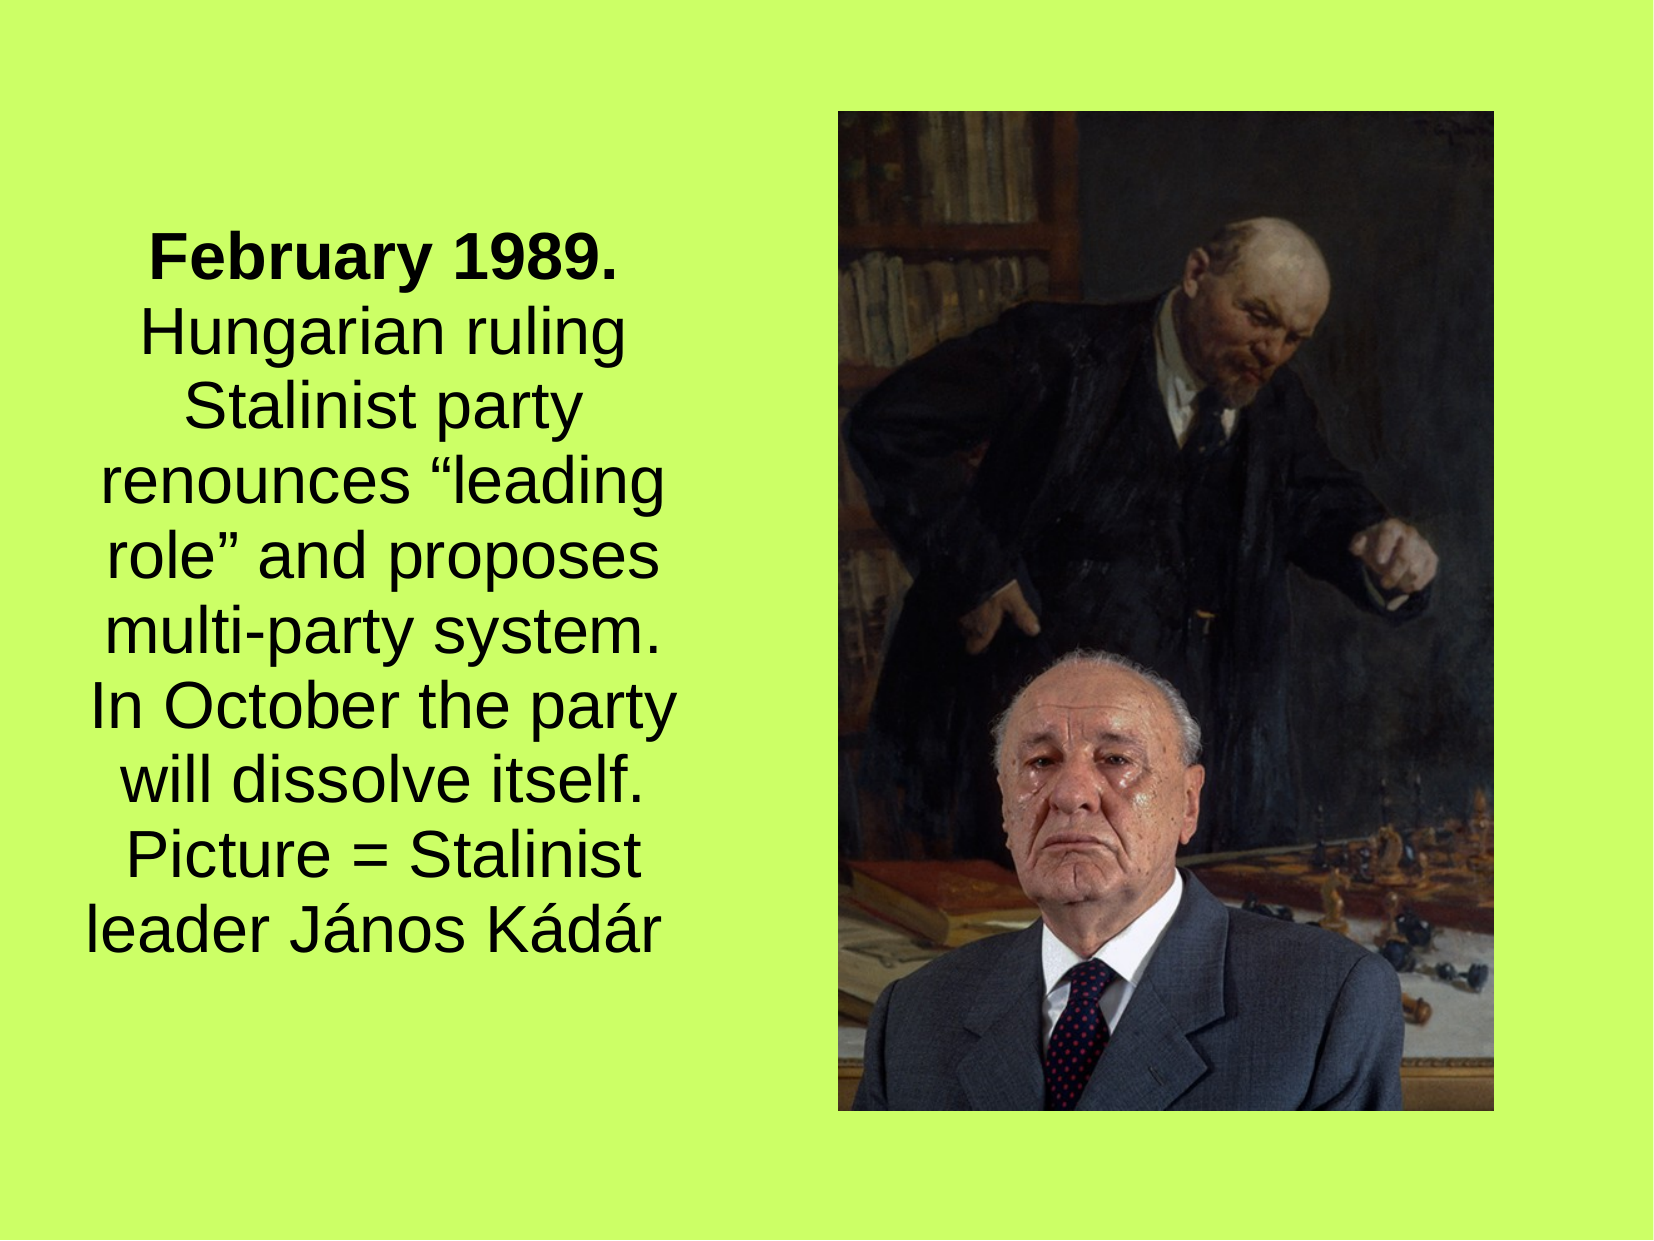

# February 1989. Hungarian ruling Stalinist party renounces “leading role” and proposes multi-party system. In October the party will dissolve itself. Picture = Stalinist leader János Kádár